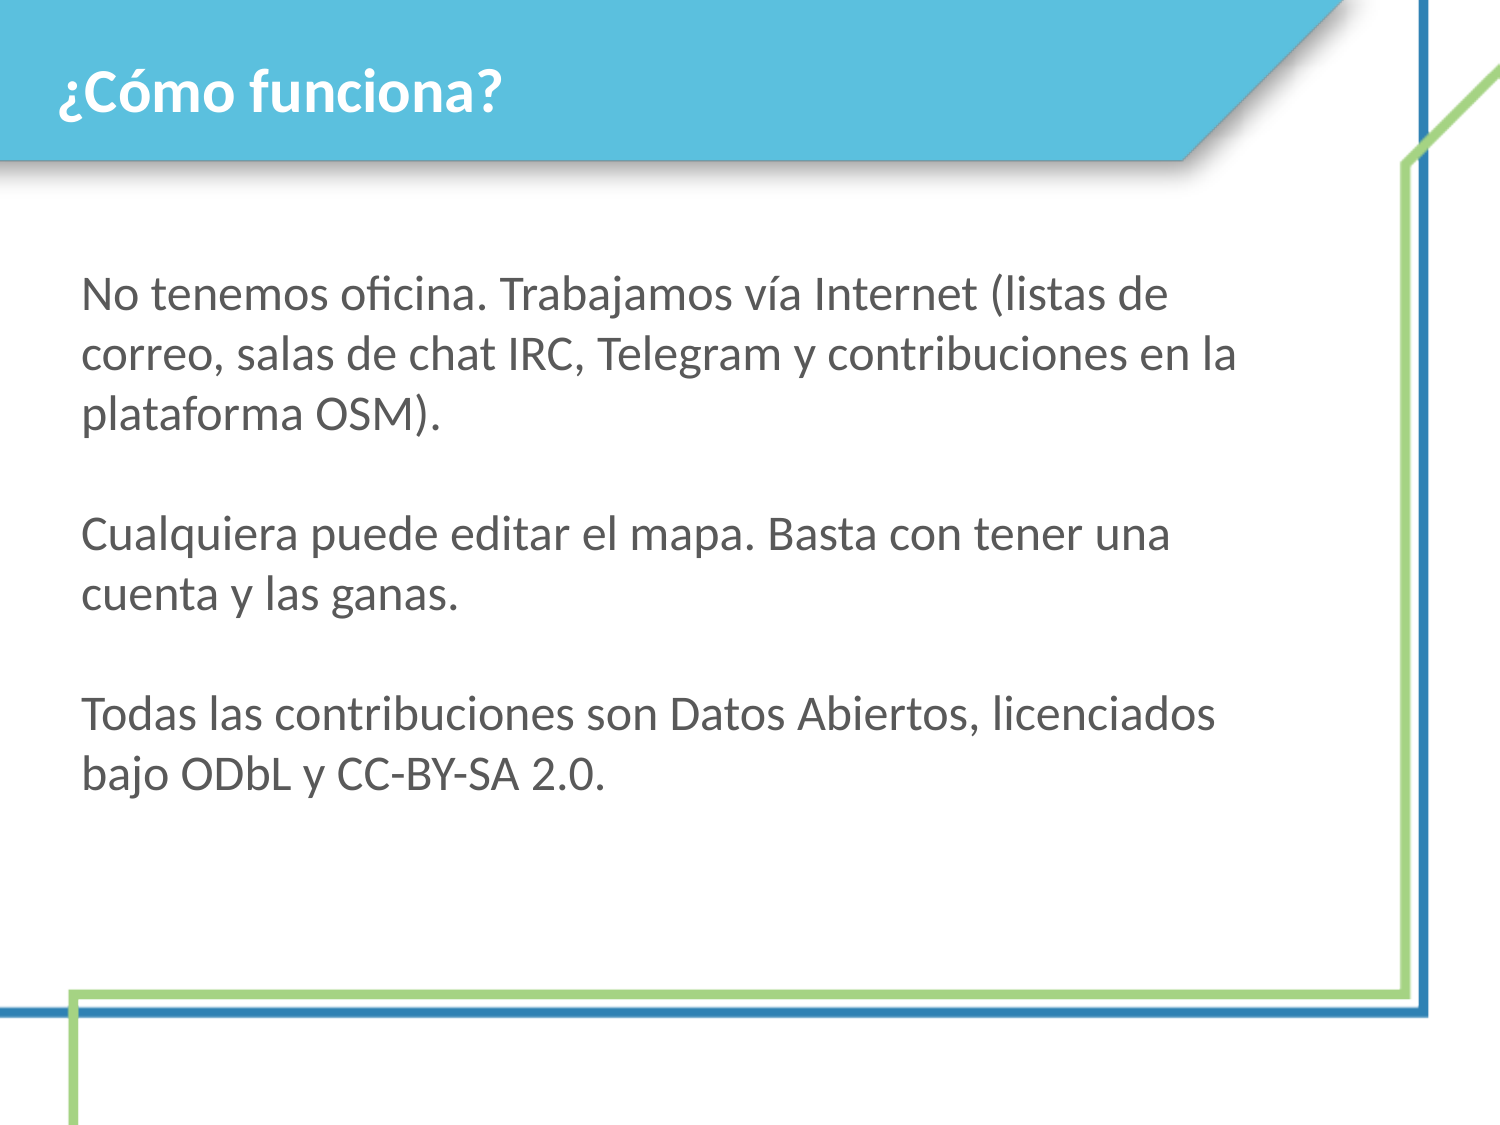

¿Cómo funciona?
No tenemos oficina. Trabajamos vía Internet (listas de correo, salas de chat IRC, Telegram y contribuciones en la plataforma OSM).
Cualquiera puede editar el mapa. Basta con tener una cuenta y las ganas.
Todas las contribuciones son Datos Abiertos, licenciados bajo ODbL y CC-BY-SA 2.0.